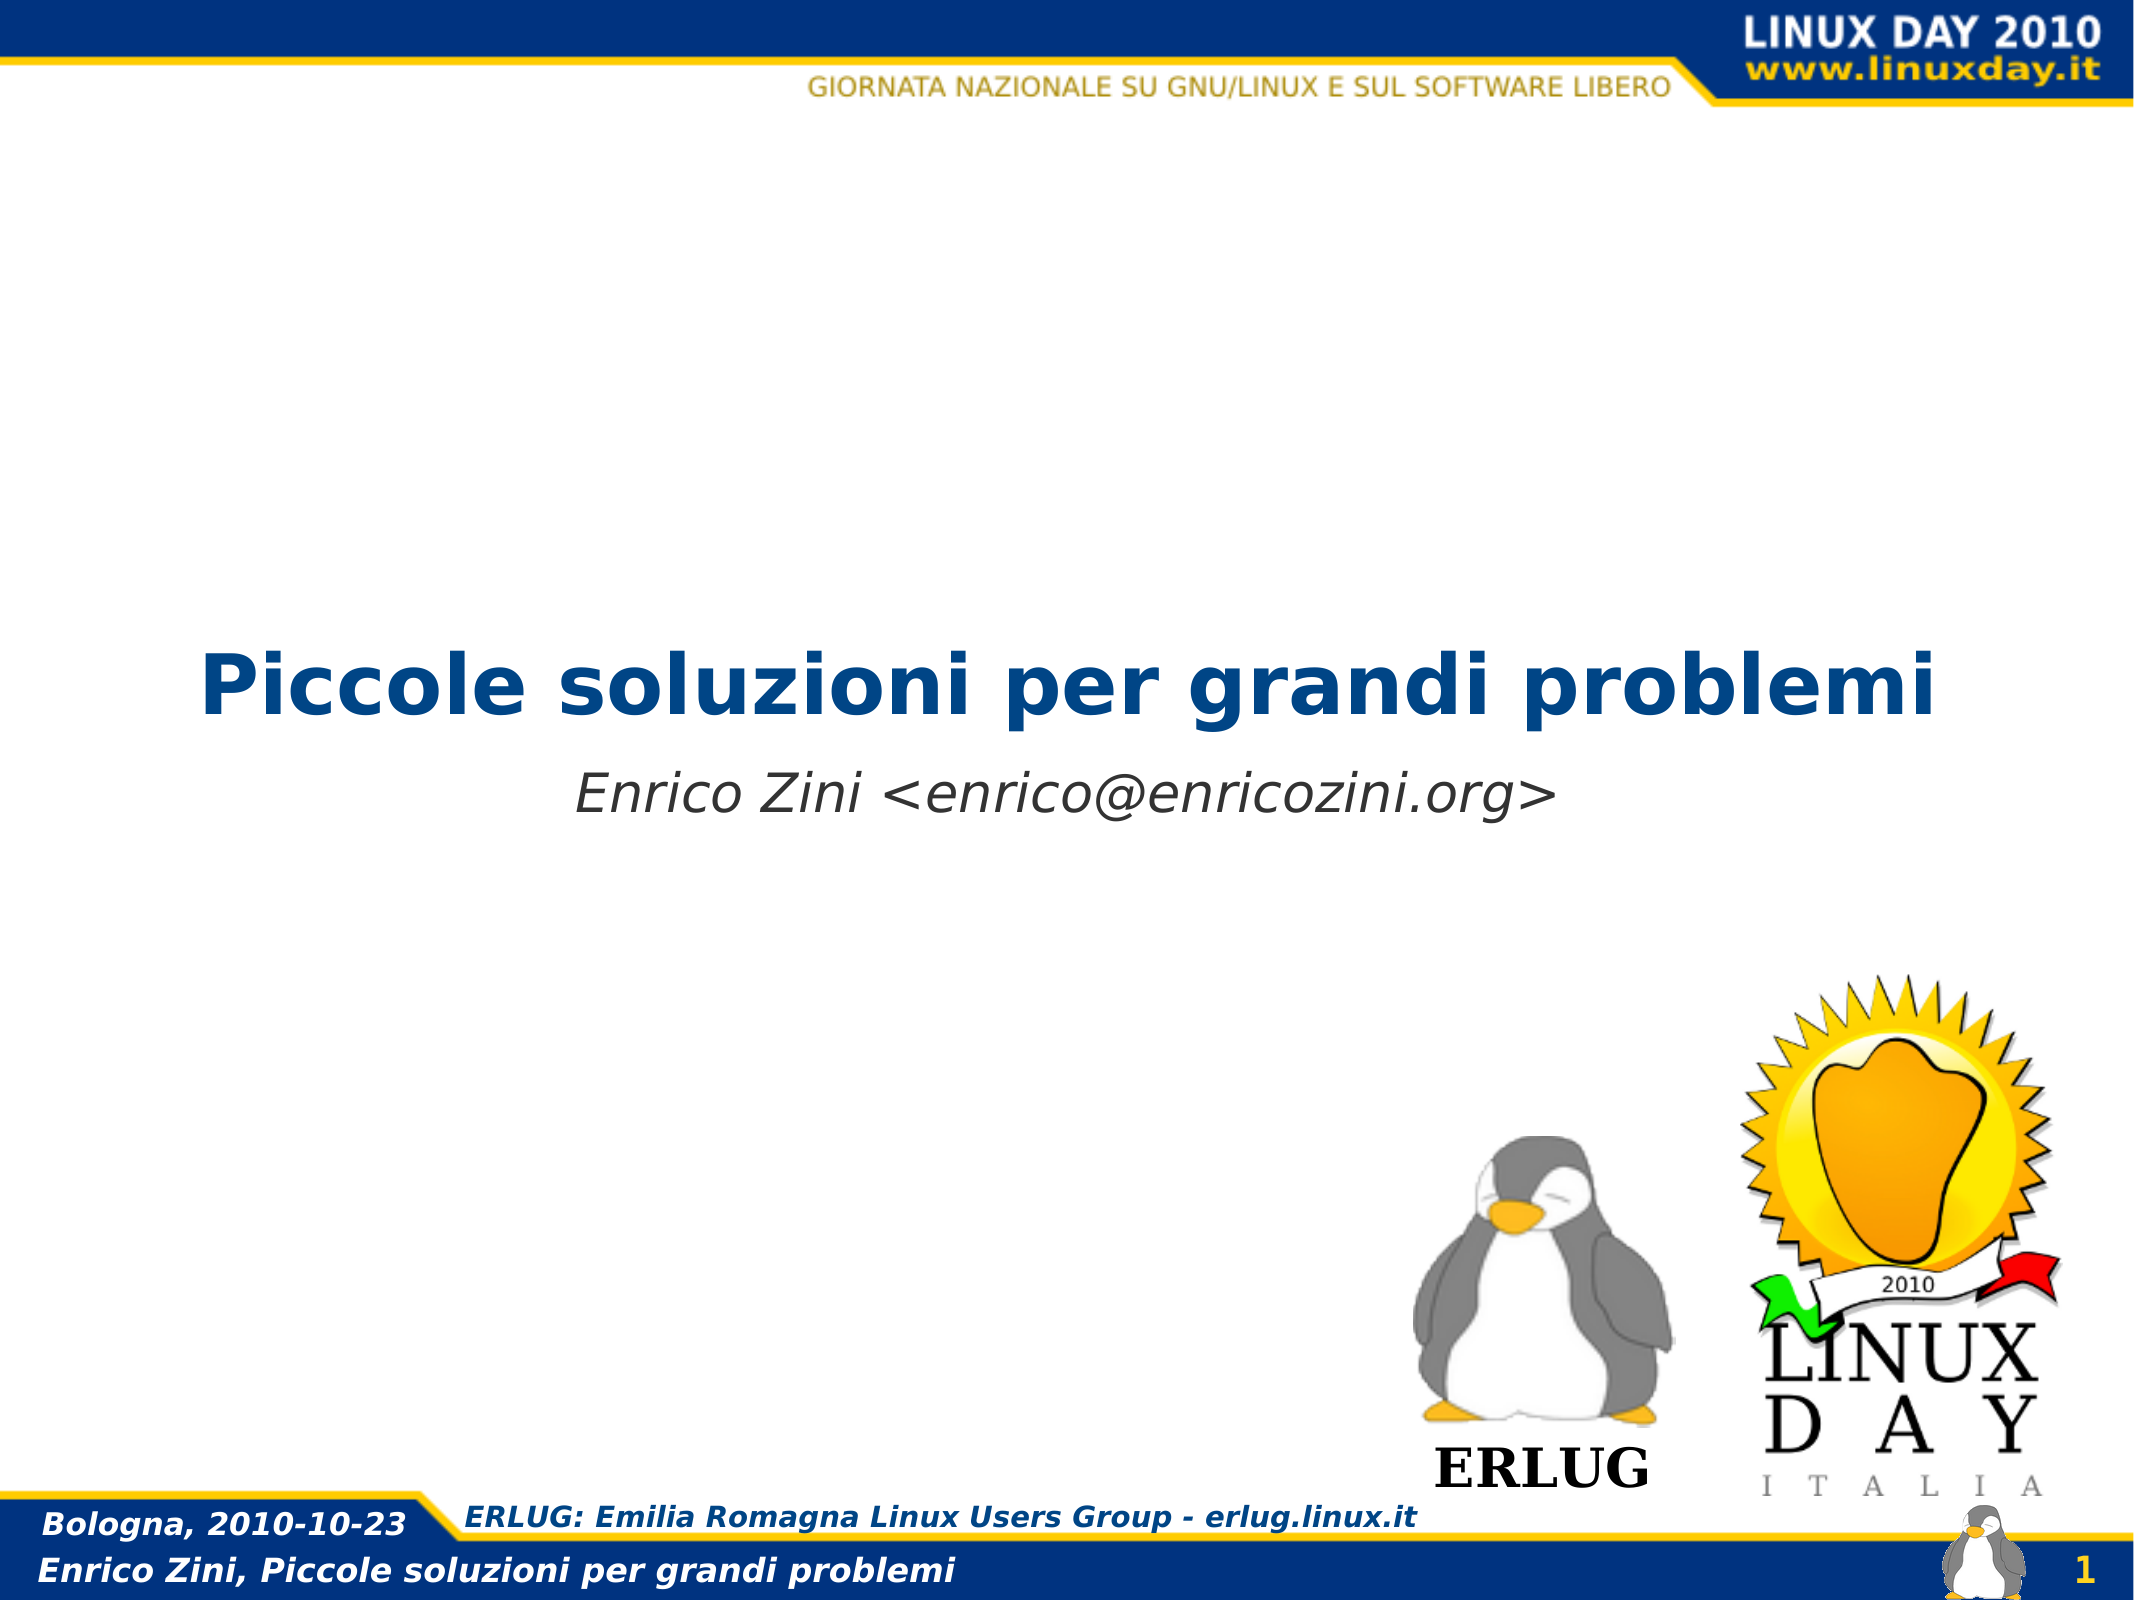

Piccole soluzioni per grandi problemi
Enrico Zini <enrico@enricozini.org>
ERLUG